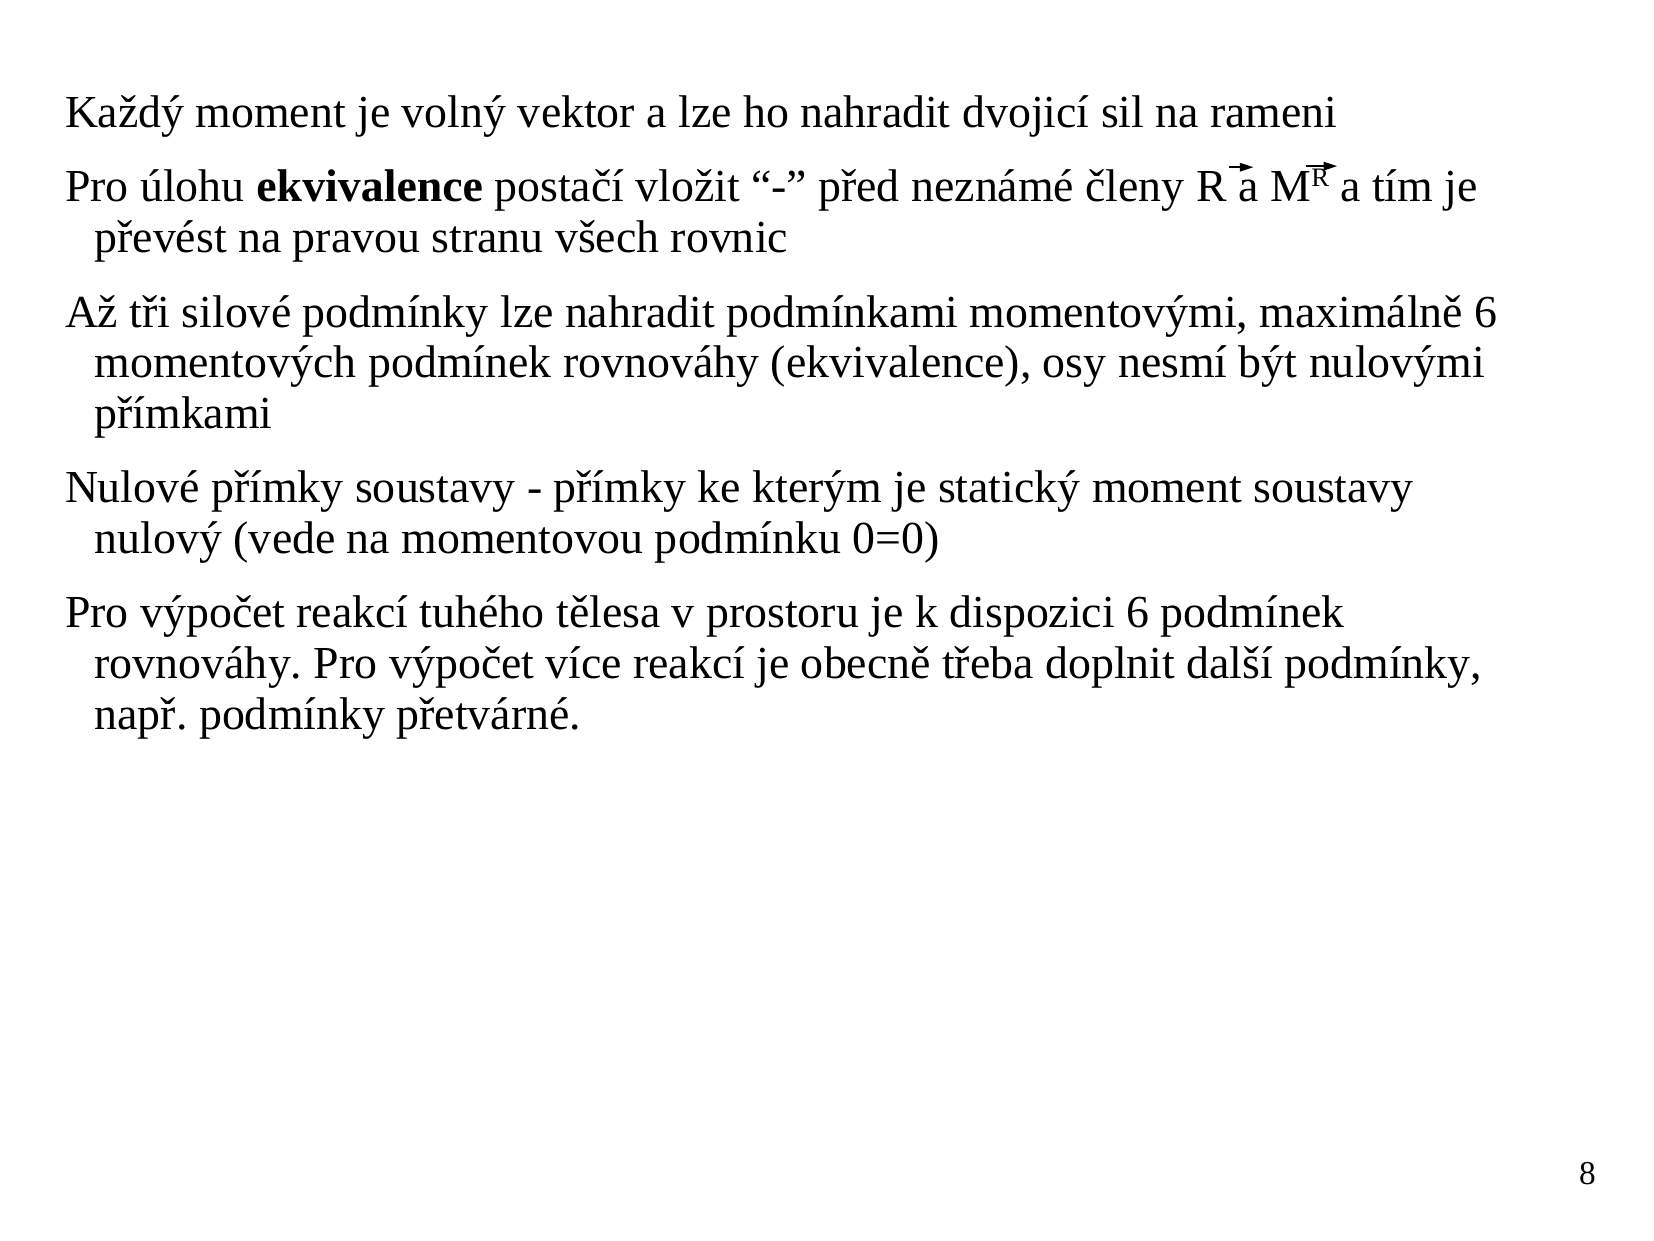

# Každý moment je volný vektor a lze ho nahradit dvojicí sil na rameni
Pro úlohu ekvivalence postačí vložit “-” před neznámé členy R a MR a tím je převést na pravou stranu všech rovnic
Až tři silové podmínky lze nahradit podmínkami momentovými, maximálně 6 momentových podmínek rovnováhy (ekvivalence), osy nesmí být nulovými přímkami
Nulové přímky soustavy - přímky ke kterým je statický moment soustavy nulový (vede na momentovou podmínku 0=0)
Pro výpočet reakcí tuhého tělesa v prostoru je k dispozici 6 podmínek rovnováhy. Pro výpočet více reakcí je obecně třeba doplnit další podmínky, např. podmínky přetvárné.
8